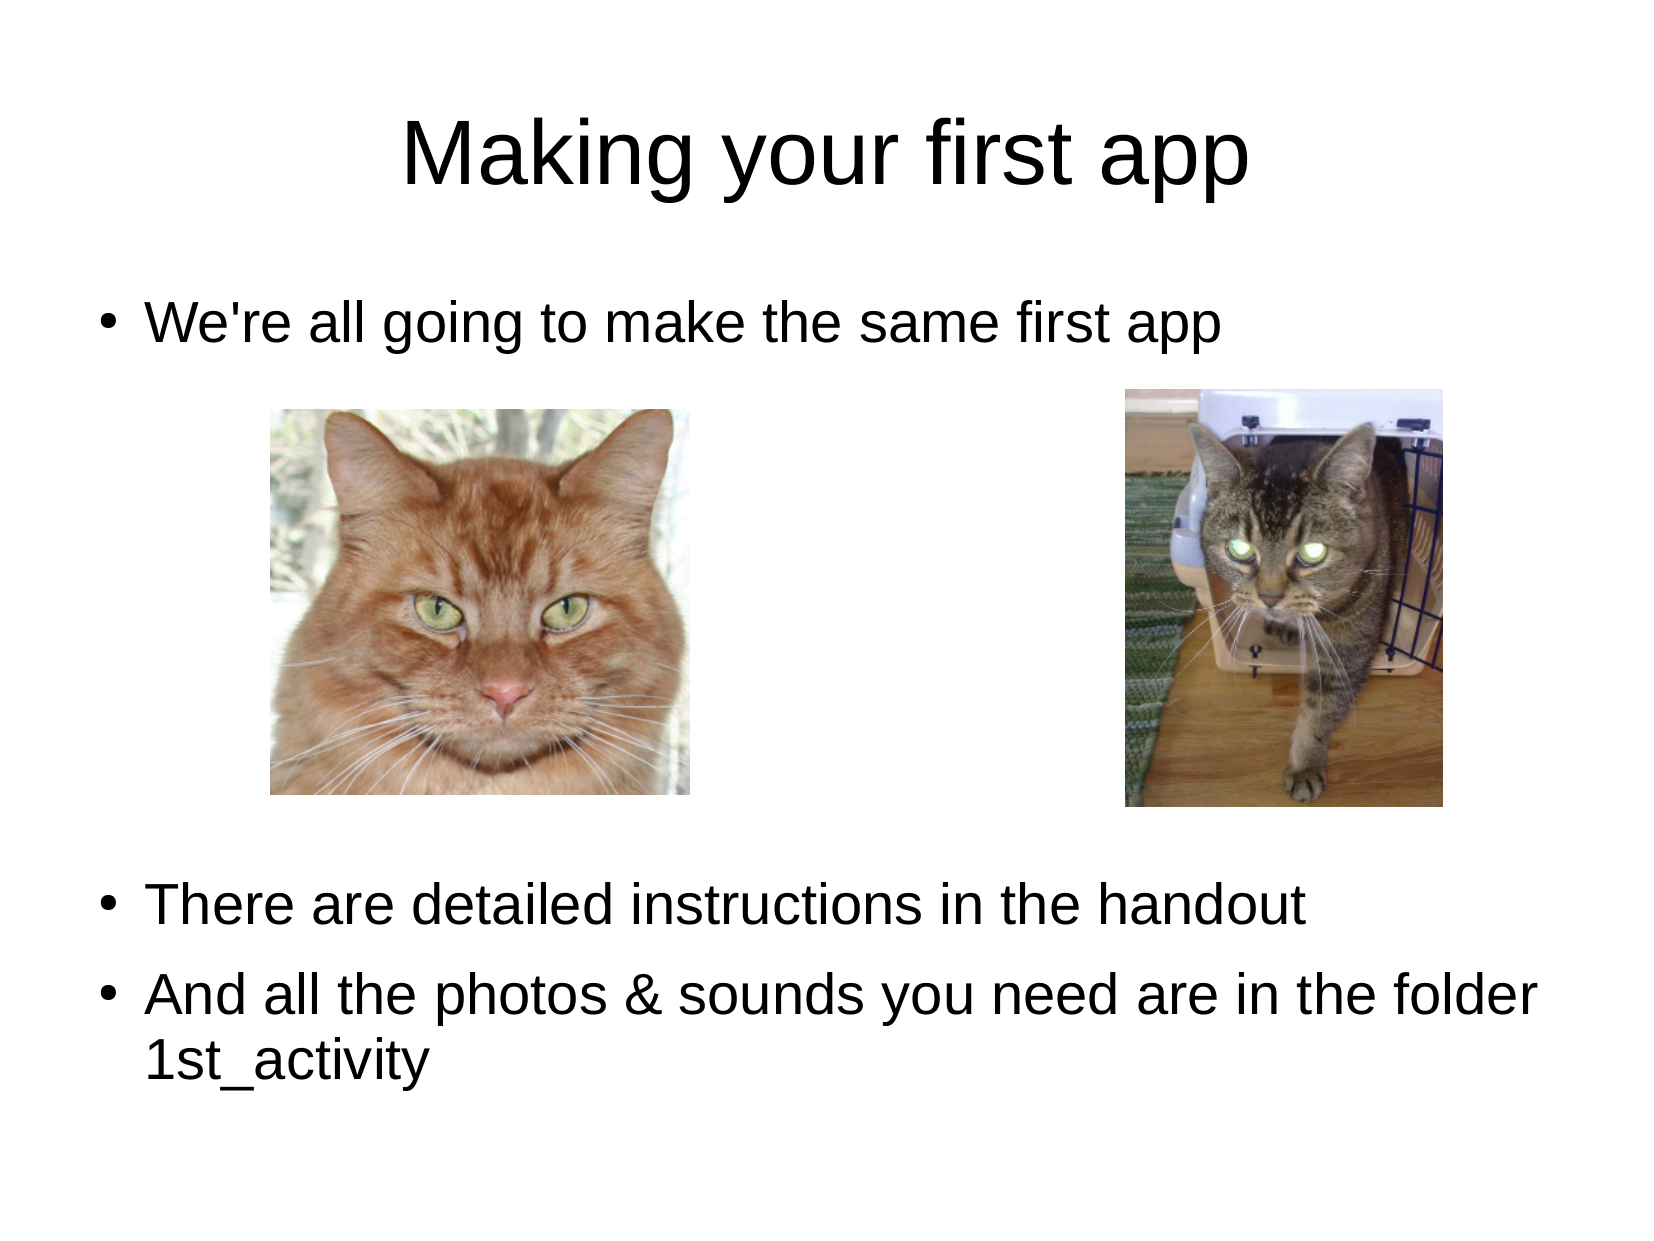

# Making your first app
We're all going to make the same first app
There are detailed instructions in the handout
And all the photos & sounds you need are in the folder 1st_activity